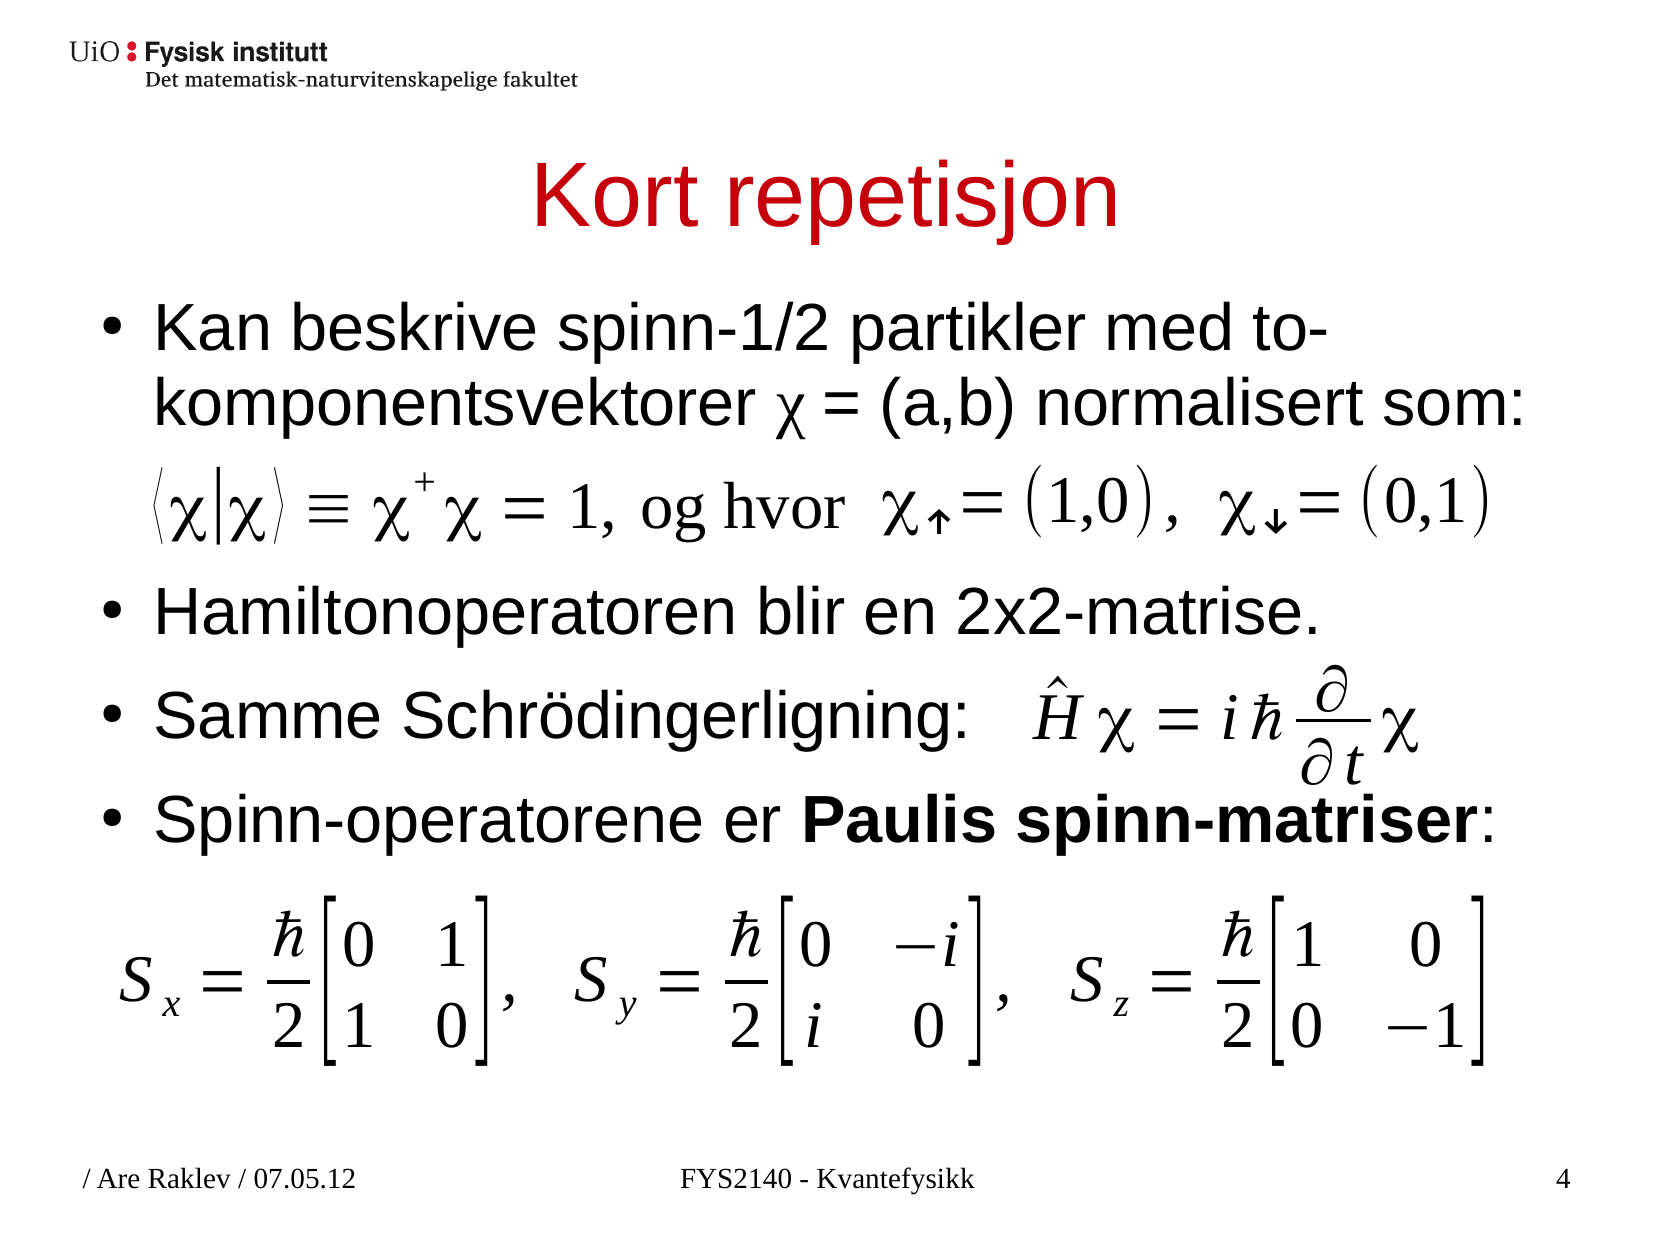

# Kort repetisjon
Kan beskrive spinn-1/2 partikler med to-komponentsvektorer χ = (a,b) normalisert som:
Hamiltonoperatoren blir en 2x2-matrise.
Samme Schrödingerligning:
Spinn-operatorene er Paulis spinn-matriser:
/ Are Raklev / 07.05.12
FYS2140 - Kvantefysikk
4